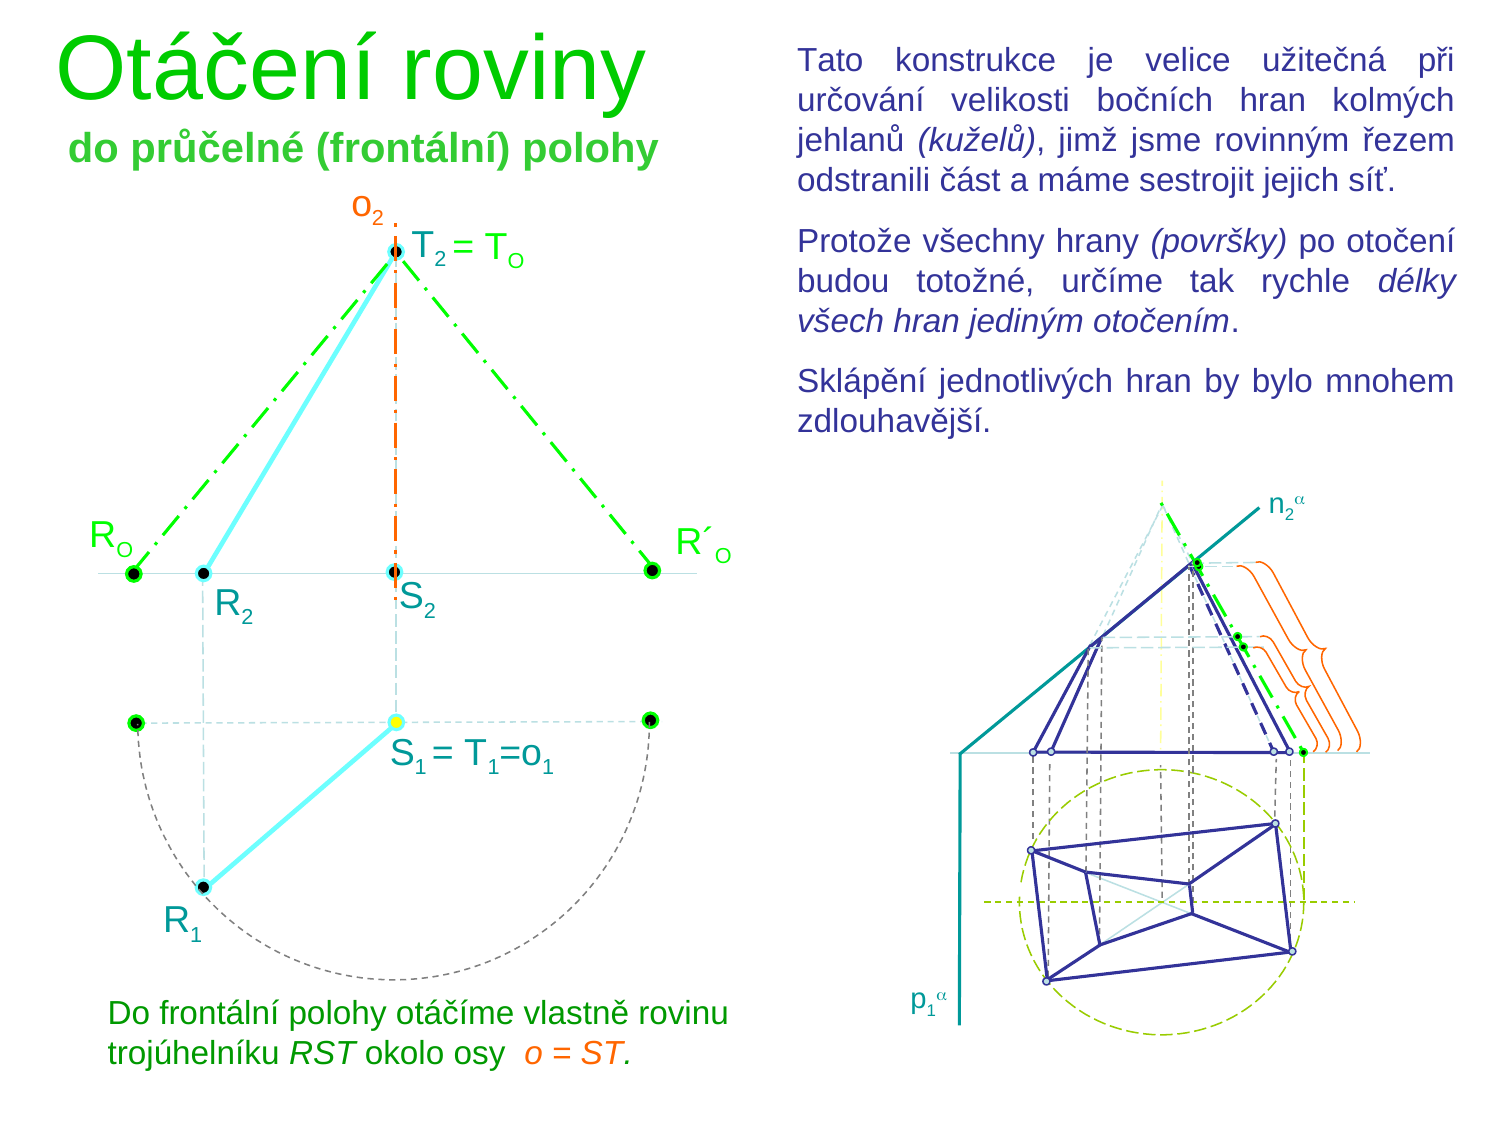

# Otáčení roviny
Tato konstrukce je velice užitečná při určování velikosti bočních hran kolmých jehlanů (kuželů), jimž jsme rovinným řezem odstranili část a máme sestrojit jejich síť.
Protože všechny hrany (površky) po otočení budou totožné, určíme tak rychle délky všech hran jediným otočením.
Sklápění jednotlivých hran by bylo mnohem zdlouhavější.
do průčelné (frontální) polohy
o2
T2
= TO
n2
RO
R´O
S2
R2
S1
= T1=o1
R1
p1
Do frontální polohy otáčíme vlastně rovinu trojúhelníku RST okolo osy o = ST.